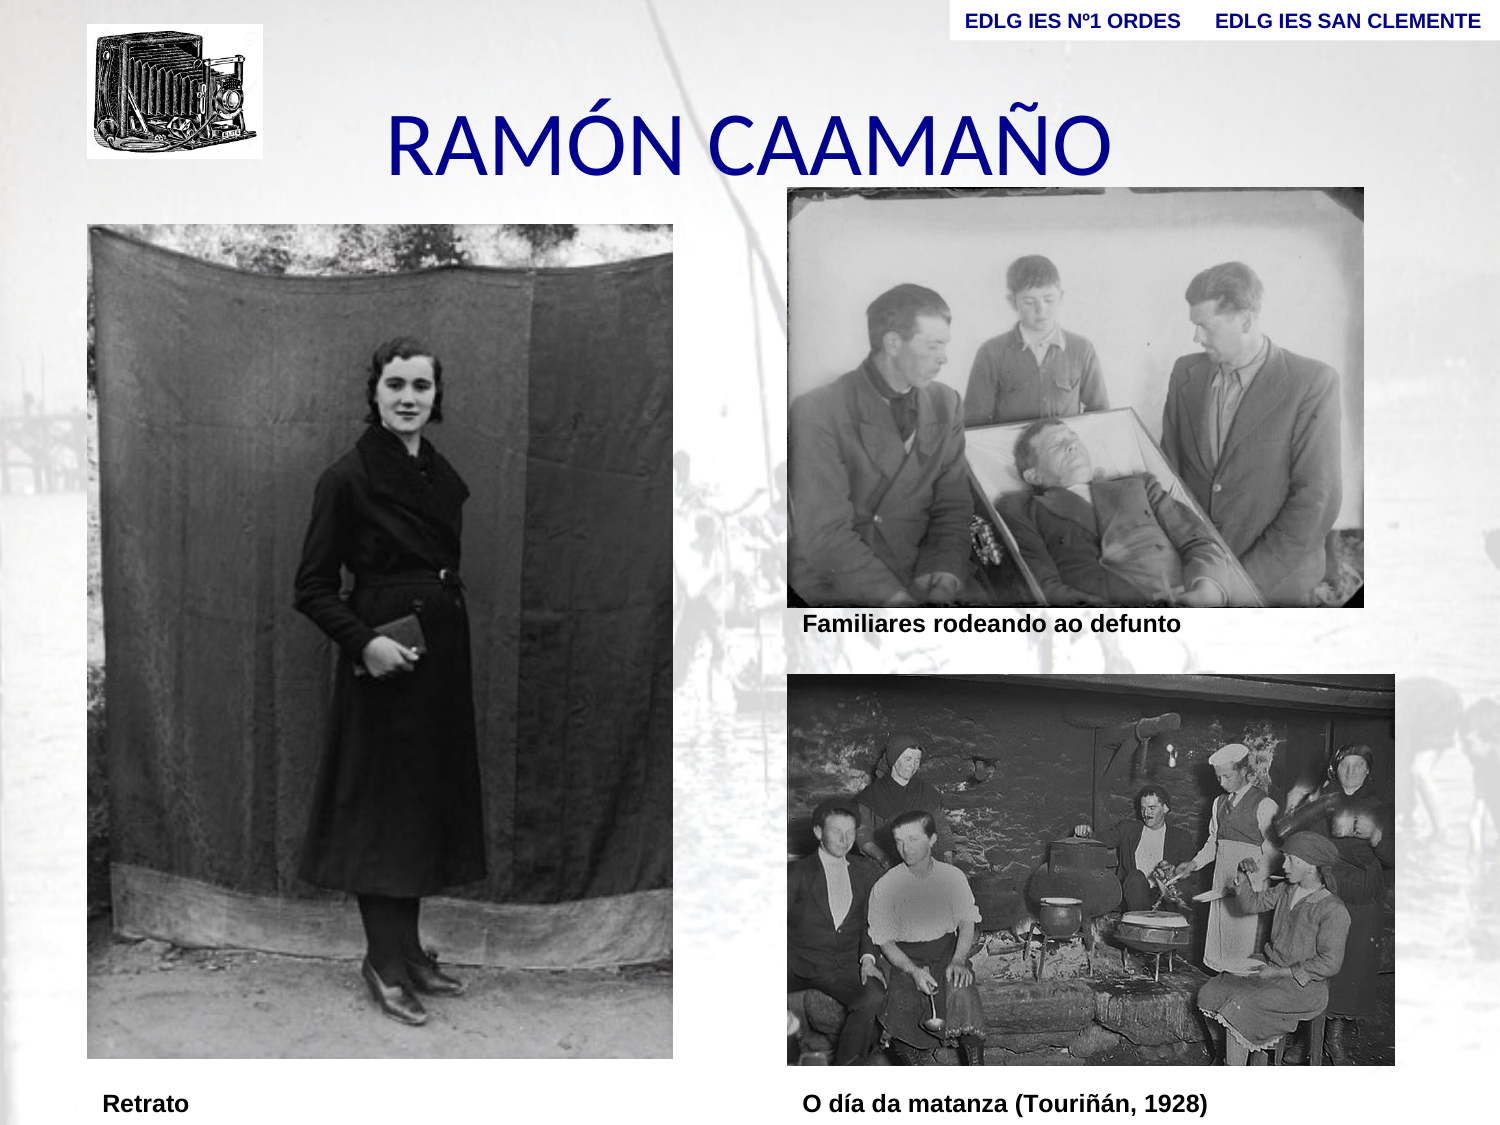

EDLG IES Nº1 ORDES EDLG IES SAN CLEMENTE
# RAMÓN CAAMAÑO
Familiares rodeando ao defunto
Retrato
O día da matanza (Touriñán, 1928)